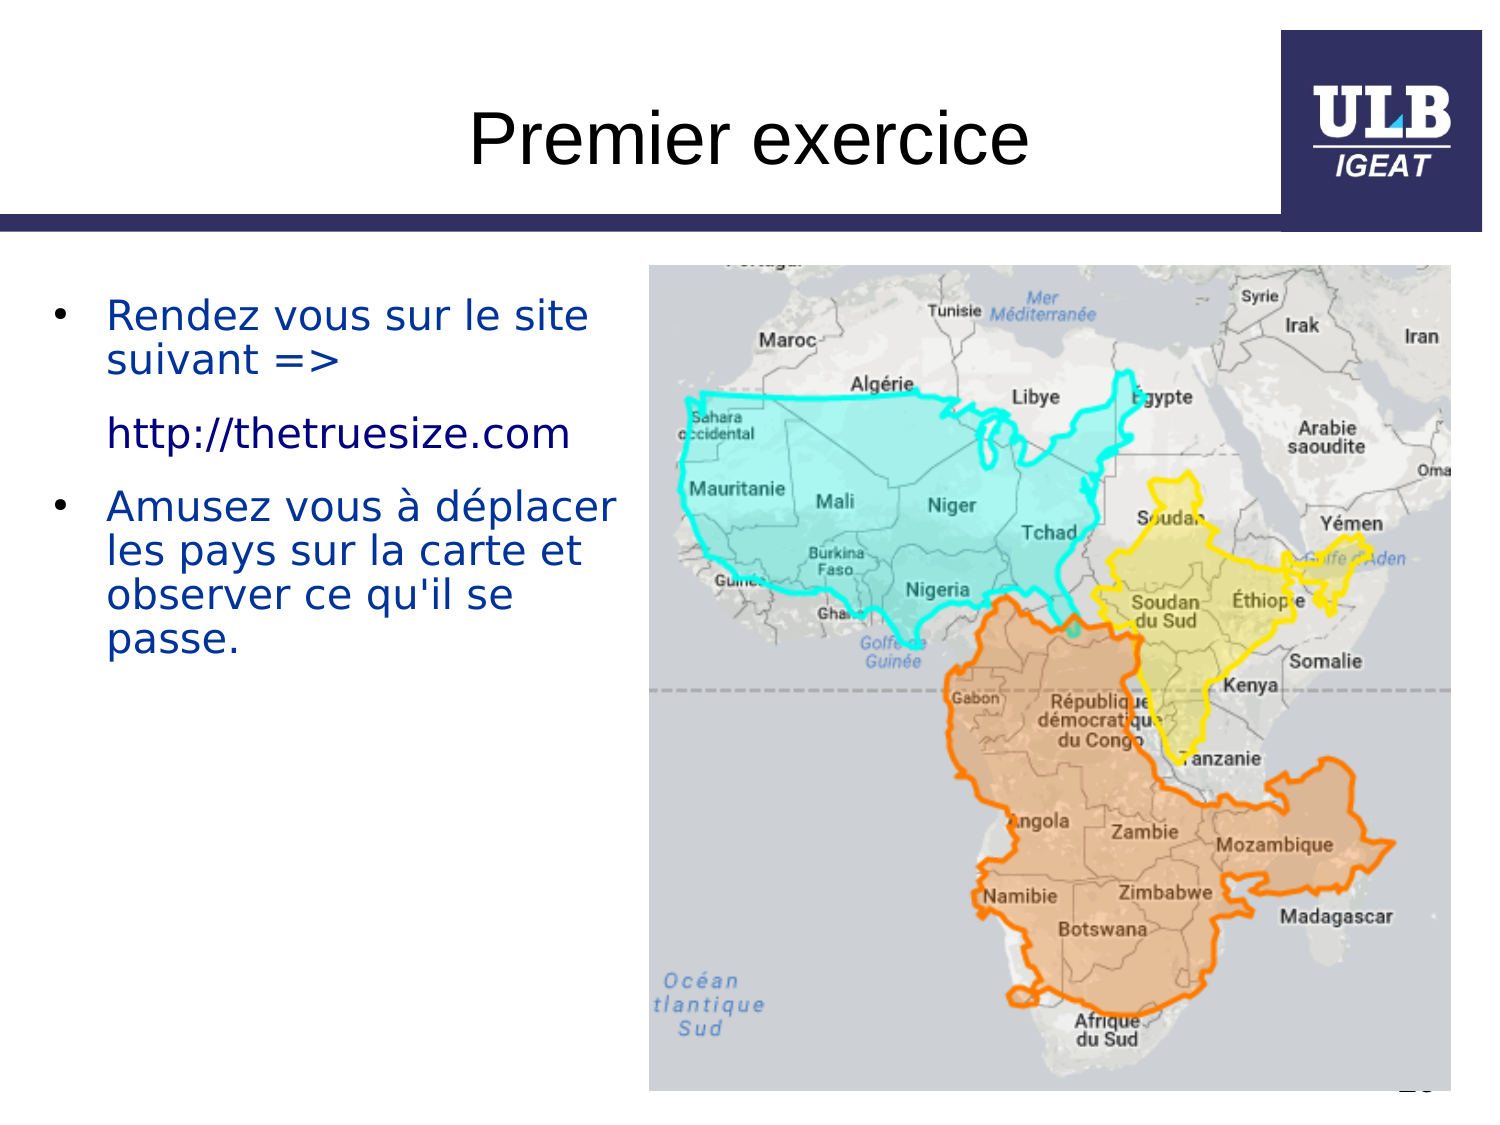

# Premier exercice
Rendez vous sur le site suivant =>
http://thetruesize.com
Amusez vous à déplacer les pays sur la carte et observer ce qu'il se passe.